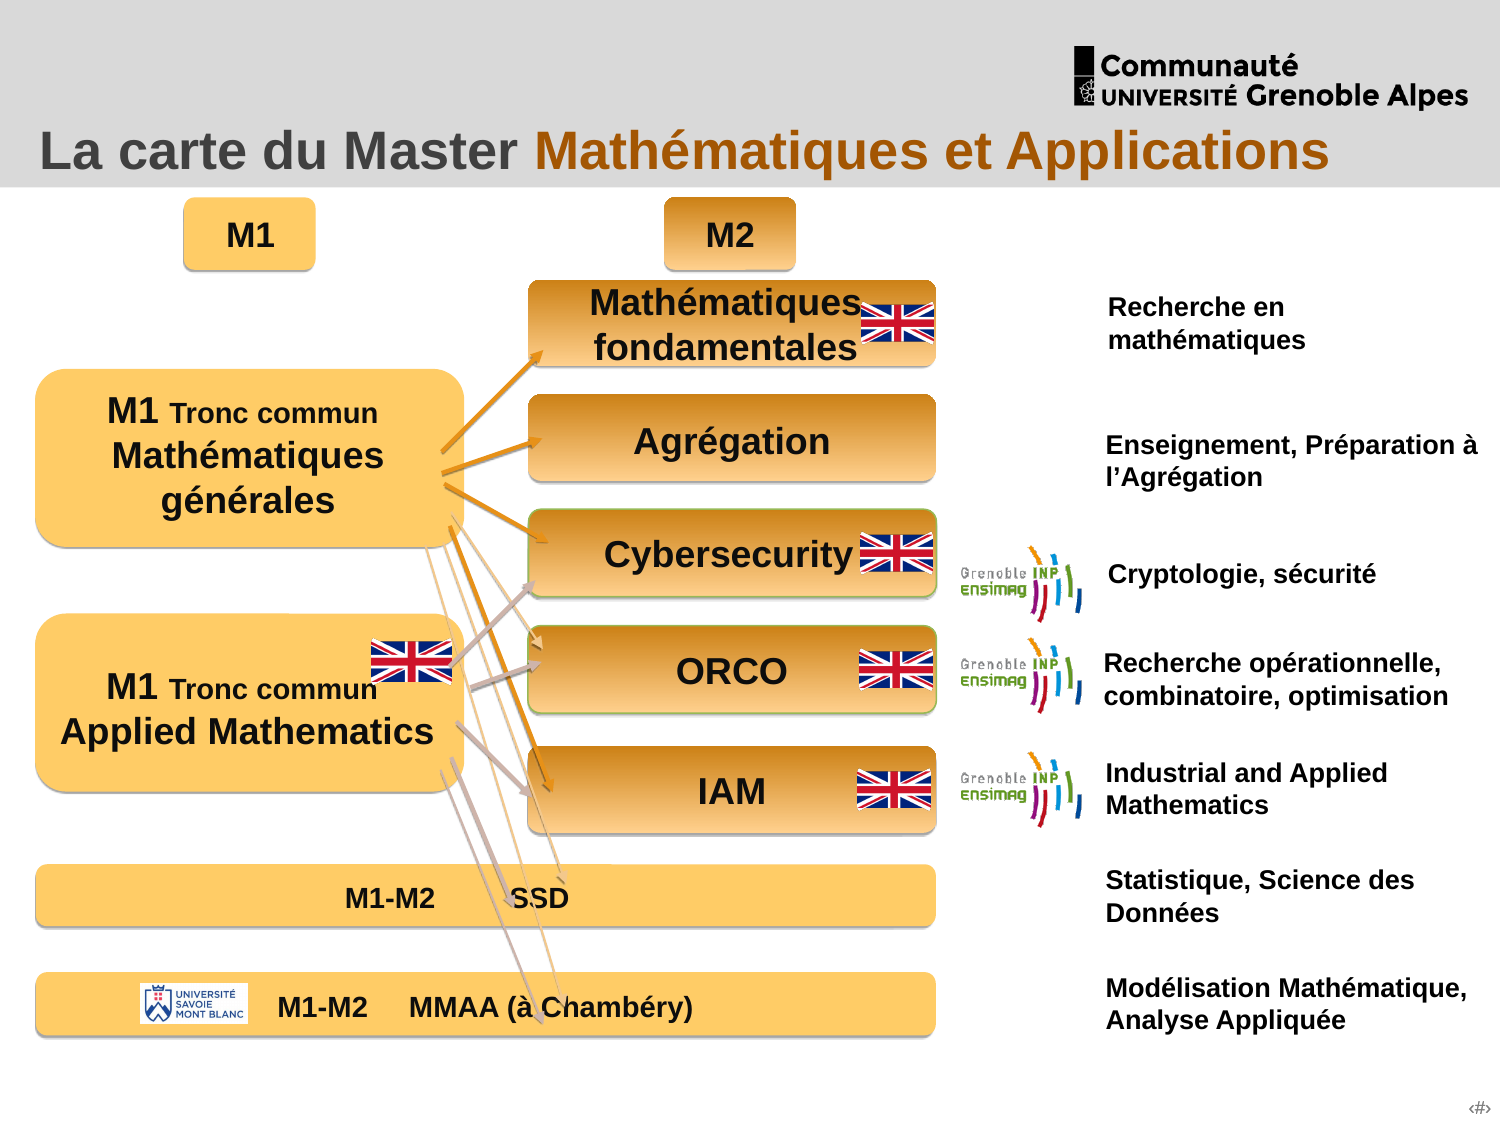

# La carte du Master Mathématiques et Applications
M1
M2
Mathématiques fondamentales
Recherche en mathématiques
M1 Tronc commun Mathématiques générales
Agrégation
…
Enseignement, Préparation à l’Agrégation
Cybersecurity
Cryptologie, sécurité
M1 Tronc commun Applied Mathematics
ORCO
Recherche opérationnelle, combinatoire, optimisation
Industrial and Applied Mathematics
IAM
Statistique, Science des Données
M1-M2 SSD
Modélisation Mathématique, Analyse Appliquée
M1-M2 MMAA (à Chambéry)